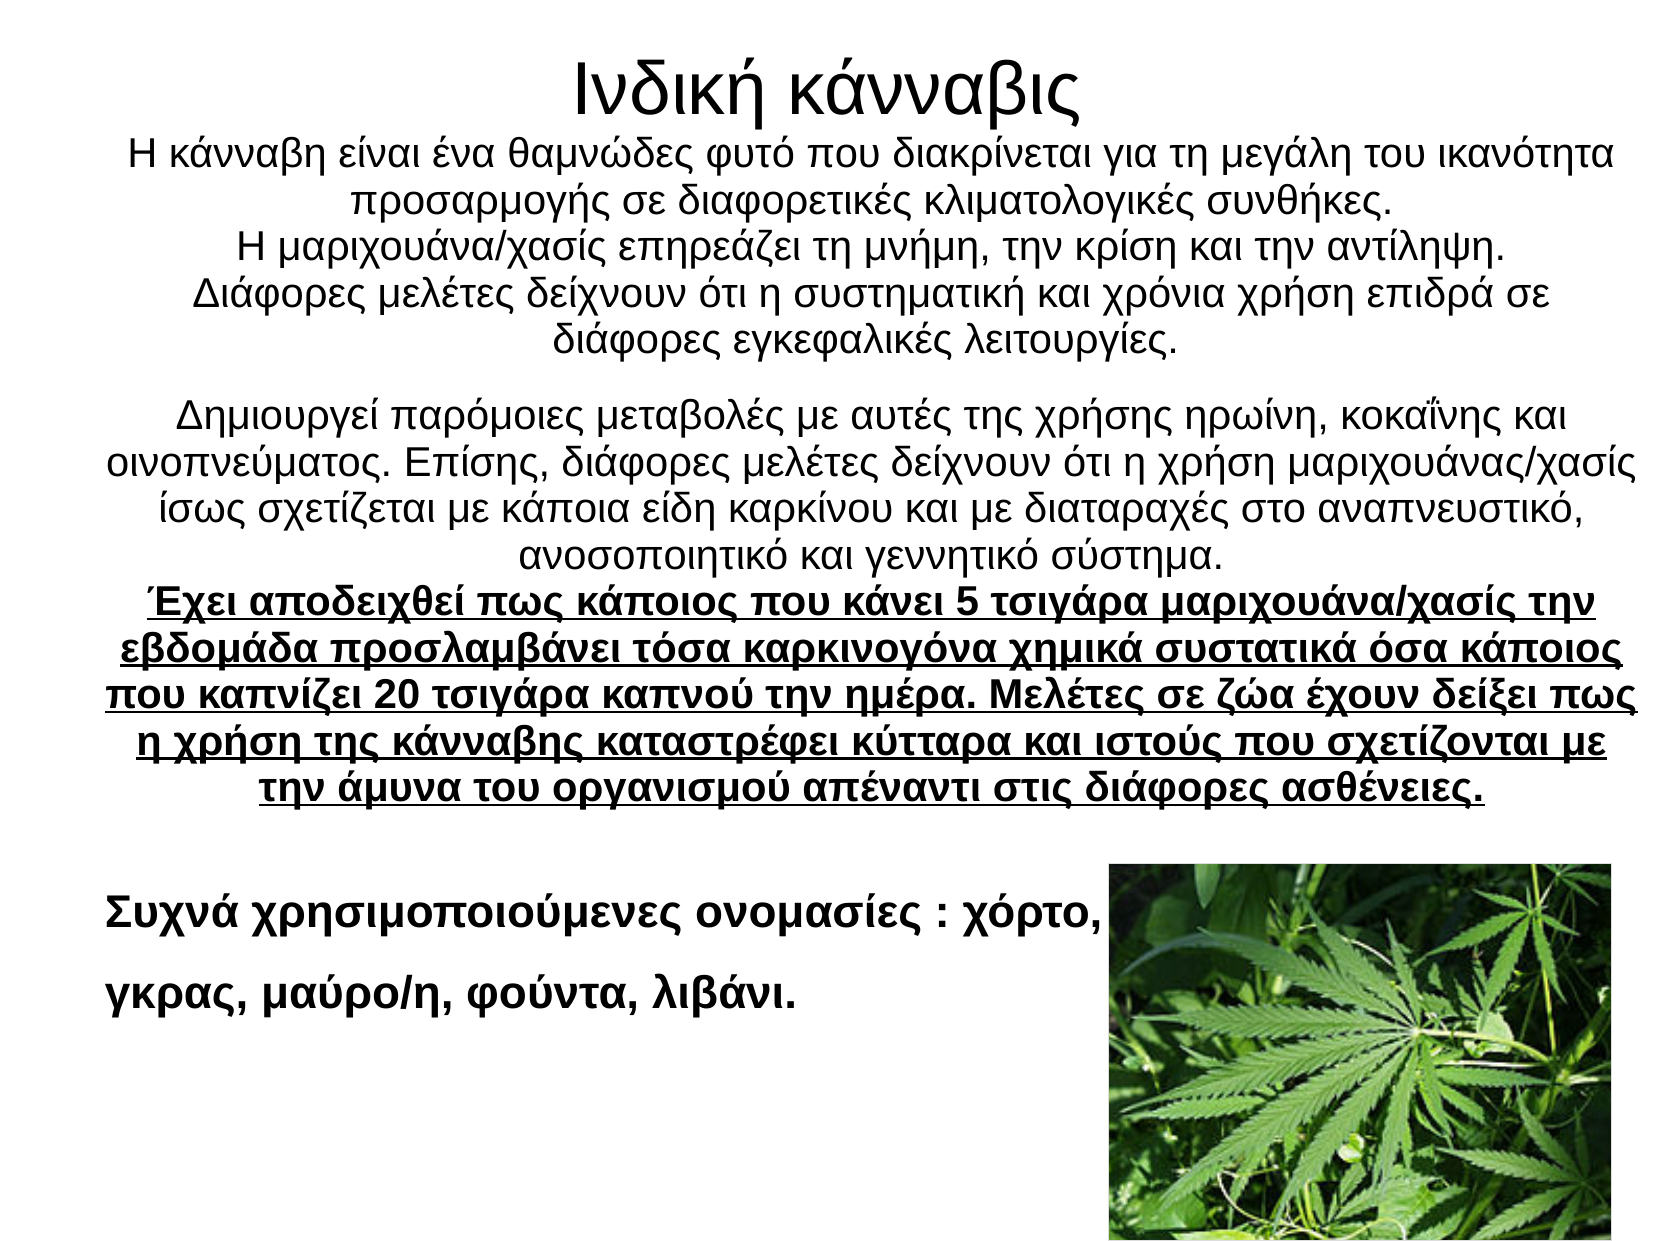

# Ινδική κάνναβις
Η κάνναβη είναι ένα θαμνώδες φυτό που διακρίνεται για τη μεγάλη του ικανότητα προσαρμογής σε διαφορετικές κλιματολογικές συνθήκες.
Η μαριχουάνα/χασίς επηρεάζει τη μνήμη, την κρίση και την αντίληψη.
Διάφορες μελέτες δείχνουν ότι η συστηματική και χρόνια χρήση επιδρά σε διάφορες εγκεφαλικές λειτουργίες.
Δημιουργεί παρόμοιες μεταβολές με αυτές της χρήσης ηρωίνη, κοκαΐνης και οινοπνεύματος. Επίσης, διάφορες μελέτες δείχνουν ότι η χρήση μαριχουάνας/χασίς ίσως σχετίζεται με κάποια είδη καρκίνου και με διαταραχές στο αναπνευστικό, ανοσοποιητικό και γεννητικό σύστημα.
Έχει αποδειχθεί πως κάποιος που κάνει 5 τσιγάρα μαριχουάνα/χασίς την εβδομάδα προσλαμβάνει τόσα καρκινογόνα χημικά συστατικά όσα κάποιος που καπνίζει 20 τσιγάρα καπνού την ημέρα. Μελέτες σε ζώα έχουν δείξει πως η χρήση της κάνναβης καταστρέφει κύτταρα και ιστούς που σχετίζονται με την άμυνα του οργανισμού απέναντι στις διάφορες ασθένειες.
Συχνά χρησιμοποιούμενες ονομασίες : χόρτο,
γκρας, μαύρο/η, φούντα, λιβάνι.